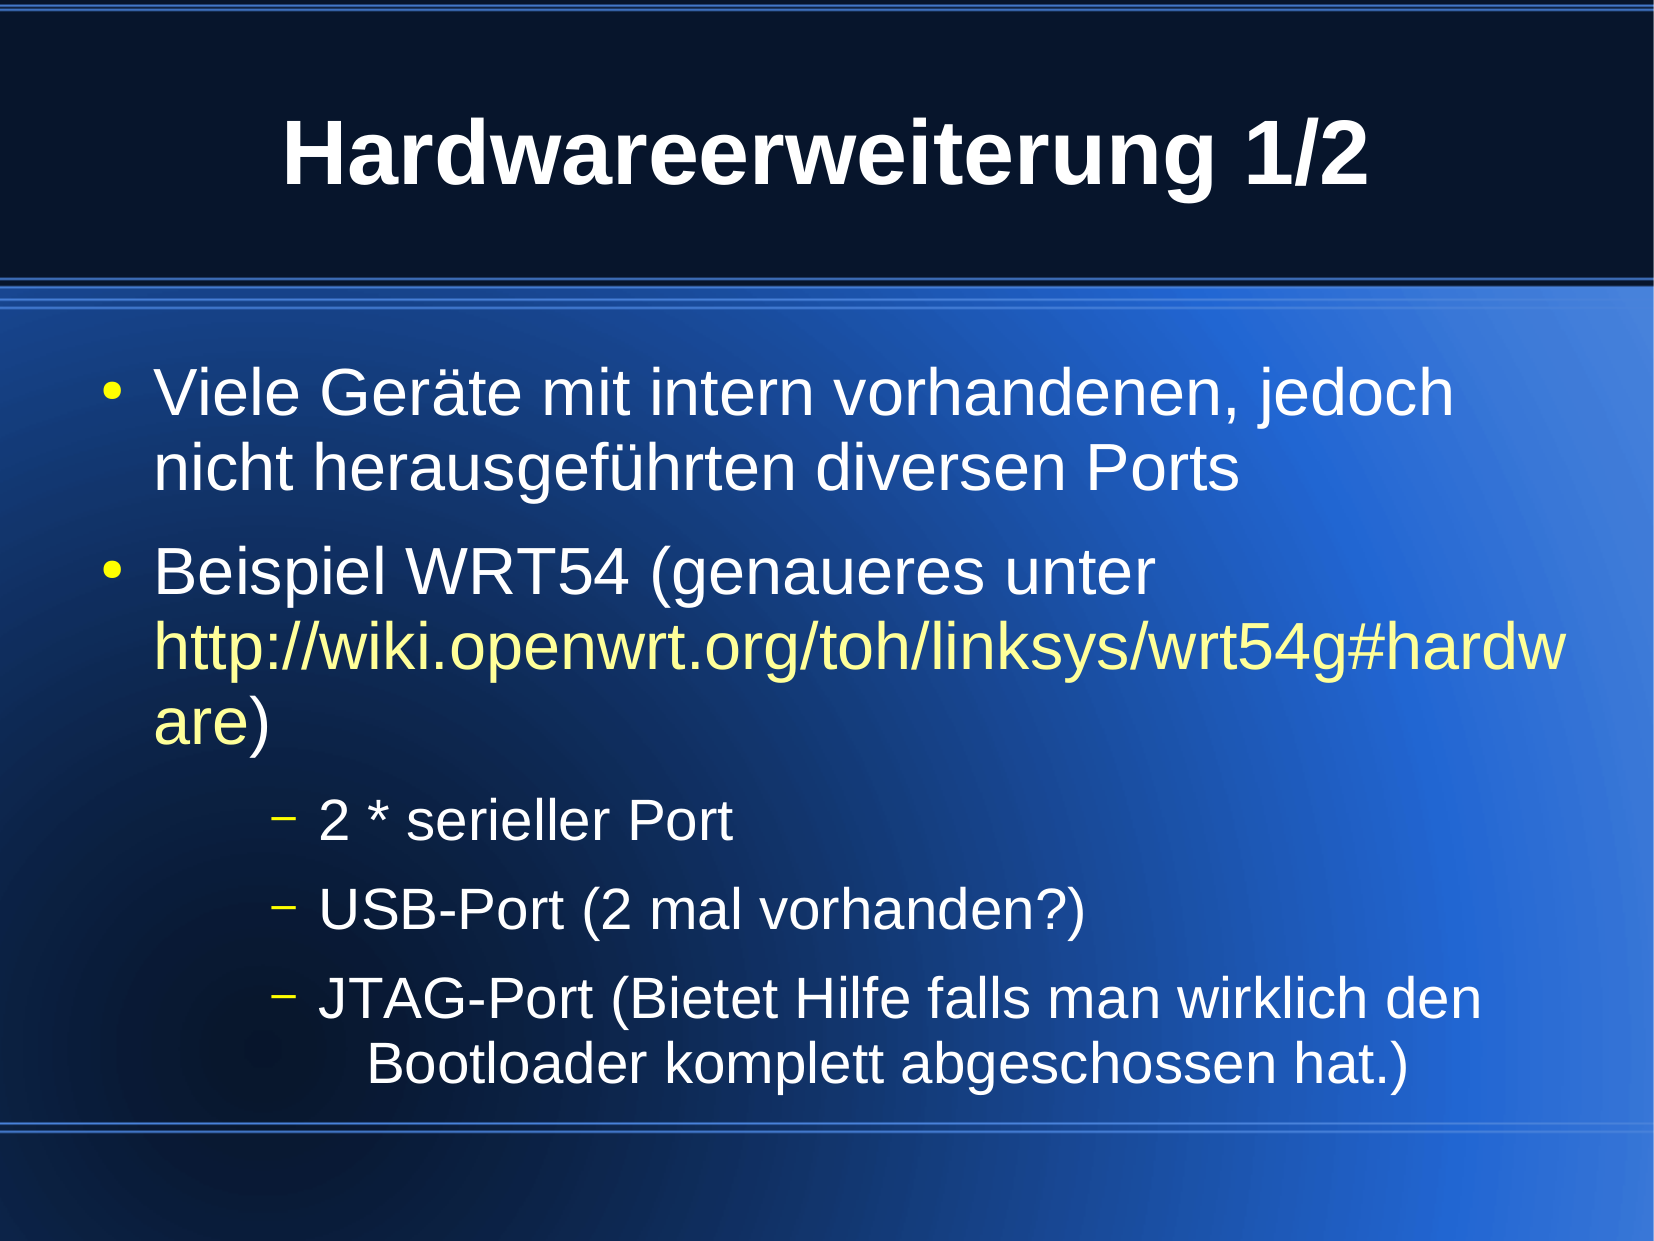

# Hardwareerweiterung 1/2
Viele Geräte mit intern vorhandenen, jedoch nicht herausgeführten diversen Ports
Beispiel WRT54 (genaueres unter http://wiki.openwrt.org/toh/linksys/wrt54g#hardware)
2 * serieller Port
USB-Port (2 mal vorhanden?)
JTAG-Port (Bietet Hilfe falls man wirklich den Bootloader komplett abgeschossen hat.)